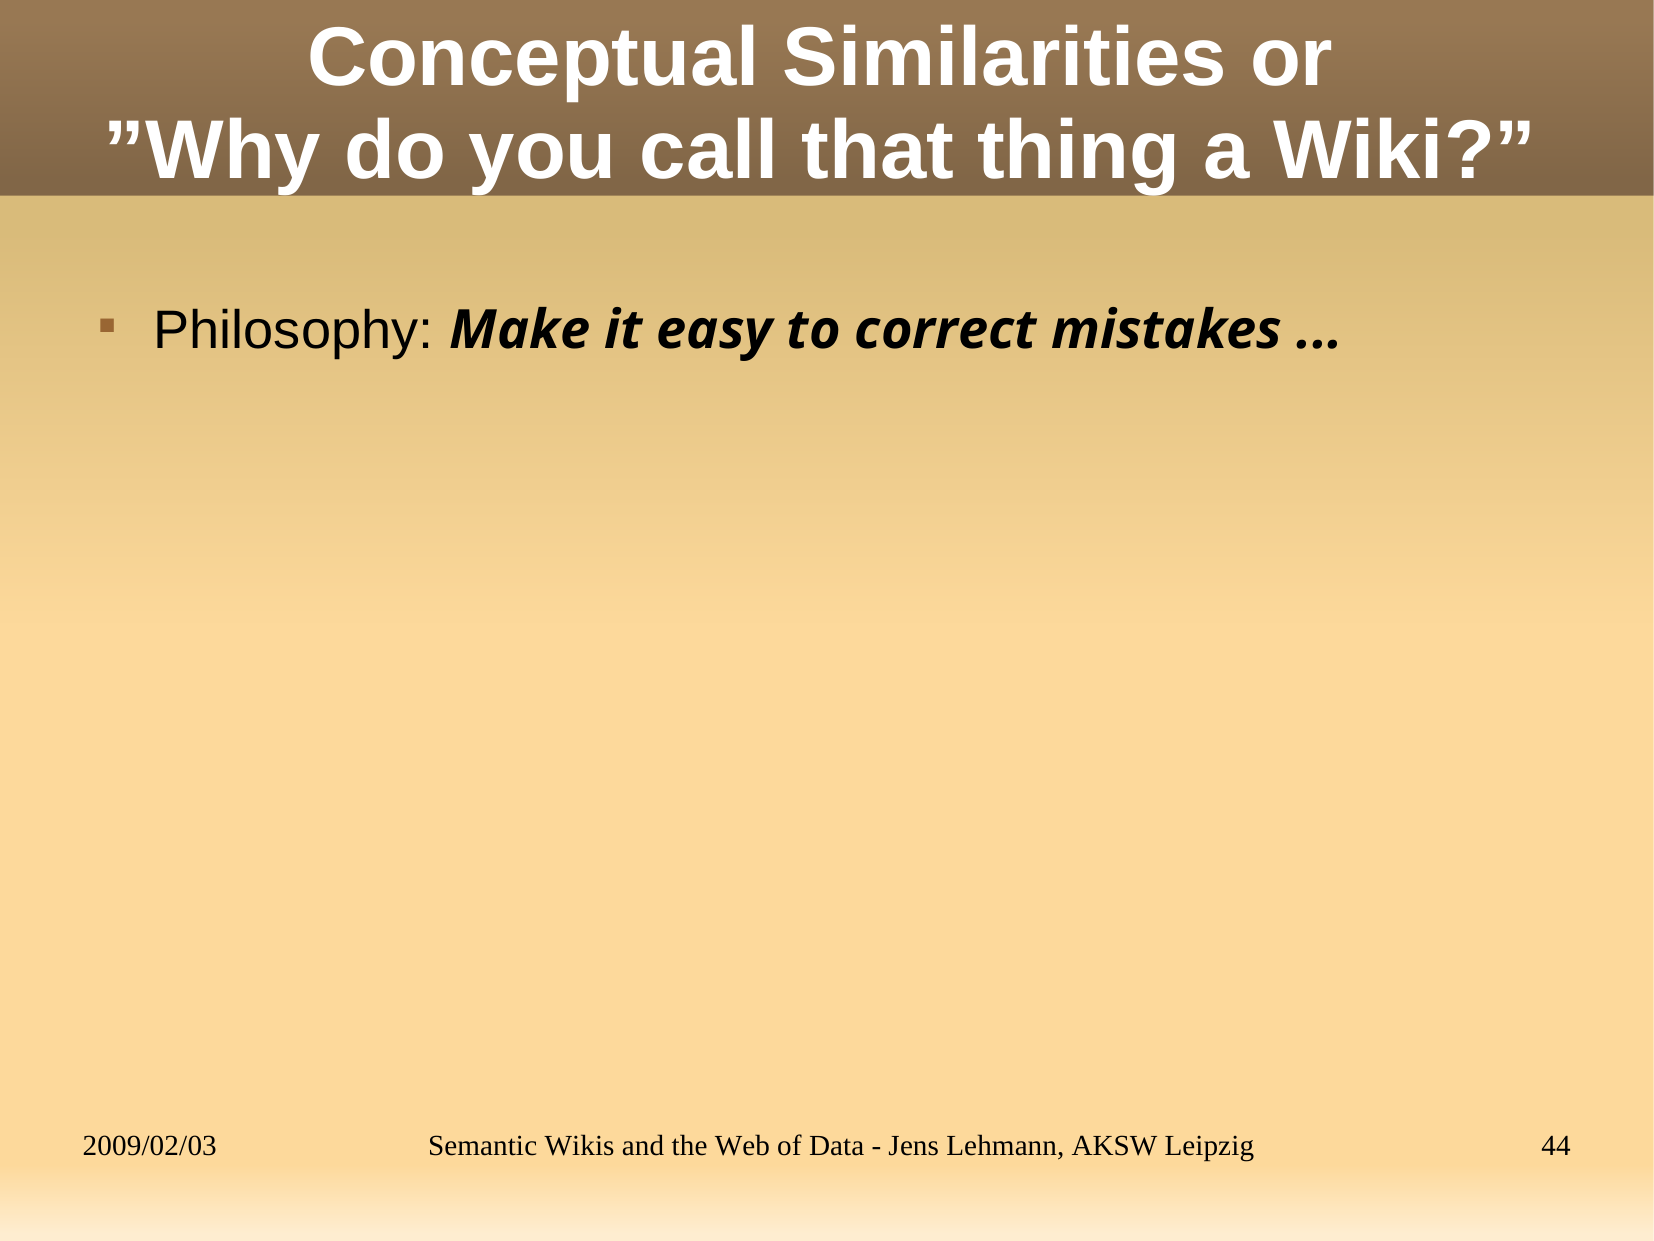

# Conceptual Similarities or ”Why do you call that thing a Wiki?”
Philosophy: Make it easy to correct mistakes ...
2009/02/03
Semantic Wikis and the Web of Data - Jens Lehmann, AKSW Leipzig
44